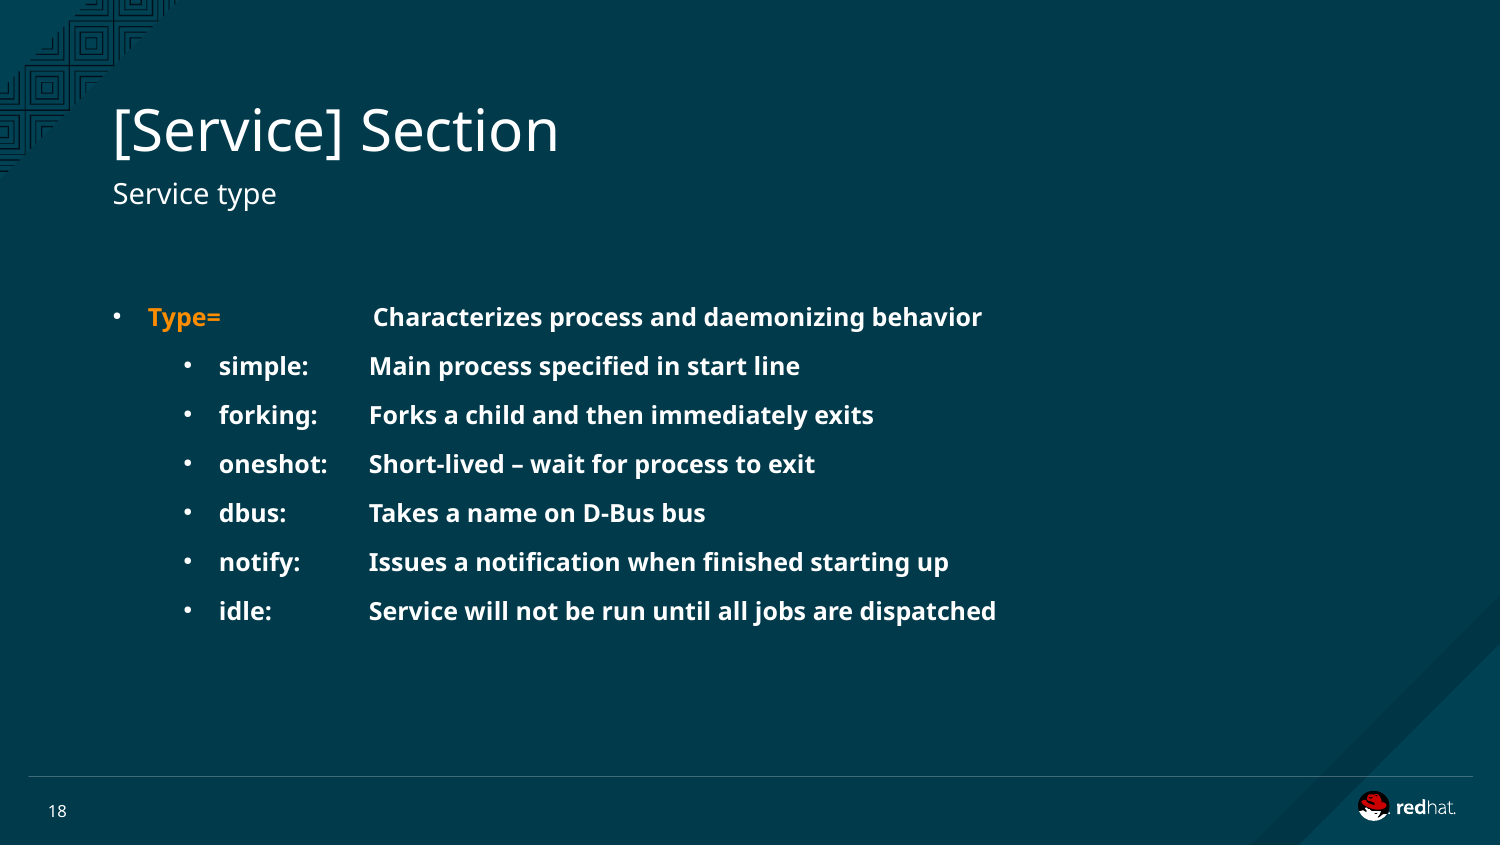

# [Service] Section
Service type
Type=			Characterizes process and daemonizing behavior
simple:	Main process specified in start line
forking:	Forks a child and then immediately exits
oneshot:	Short-lived – wait for process to exit
dbus:		Takes a name on D-Bus bus
notify:	Issues a notification when finished starting up
idle:		Service will not be run until all jobs are dispatched
18